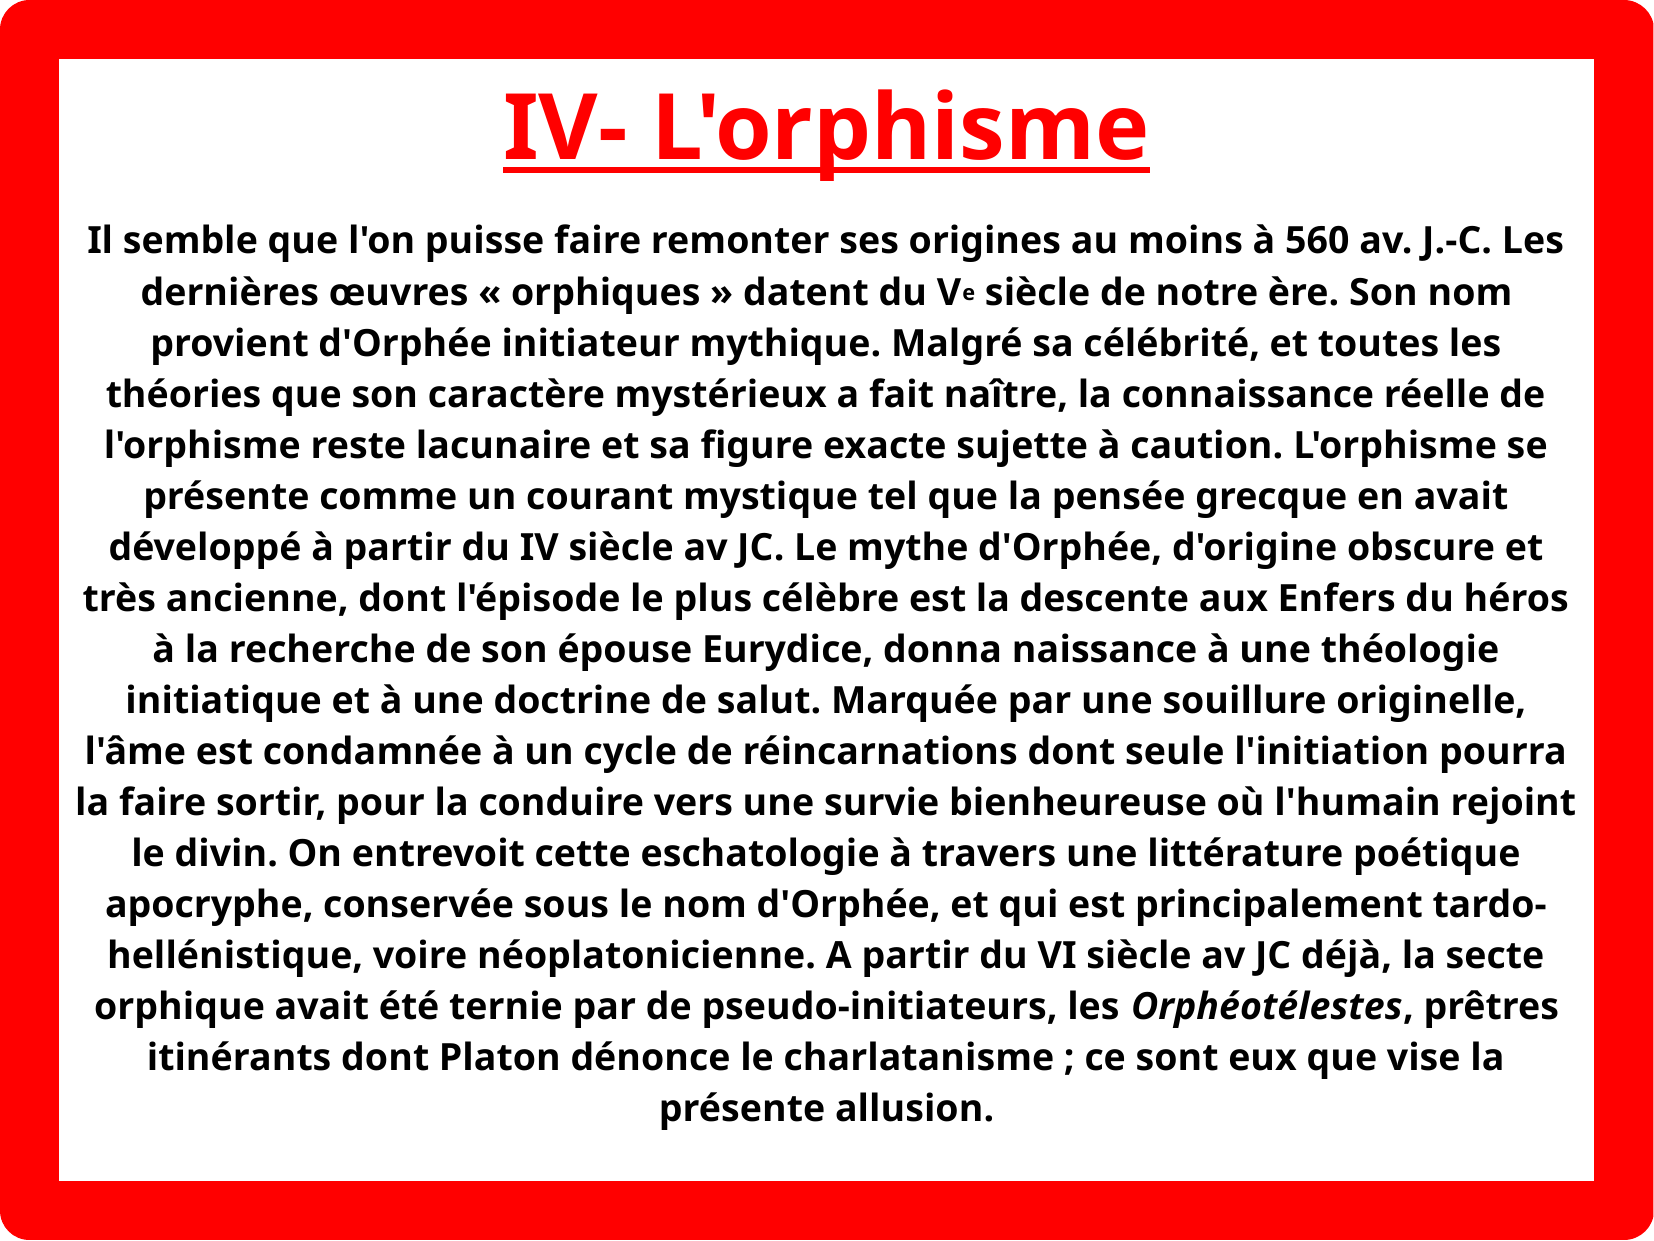

IV- L'orphisme
Il semble que l'on puisse faire remonter ses origines au moins à 560 av. J.-C. Les dernières œuvres « orphiques » datent du Ve siècle de notre ère. Son nom provient d'Orphée initiateur mythique. Malgré sa célébrité, et toutes les théories que son caractère mystérieux a fait naître, la connaissance réelle de l'orphisme reste lacunaire et sa figure exacte sujette à caution. L'orphisme se présente comme un courant mystique tel que la pensée grecque en avait développé à partir du IV siècle av JC. Le mythe d'Orphée, d'origine obscure et très ancienne, dont l'épisode le plus célèbre est la descente aux Enfers du héros à la recherche de son épouse Eurydice, donna naissance à une théologie initiatique et à une doctrine de salut. Marquée par une souillure originelle, l'âme est condamnée à un cycle de réincarnations dont seule l'initiation pourra la faire sortir, pour la conduire vers une survie bienheureuse où l'humain rejoint le divin. On entrevoit cette eschatologie à travers une littérature poétique apocryphe, conservée sous le nom d'Orphée, et qui est principalement tardo-hellénistique, voire néoplatonicienne. A partir du VI siècle av JC déjà, la secte orphique avait été ternie par de pseudo-initiateurs, les Orphéotélestes, prêtres itinérants dont Platon dénonce le charlatanisme ; ce sont eux que vise la présente allusion.